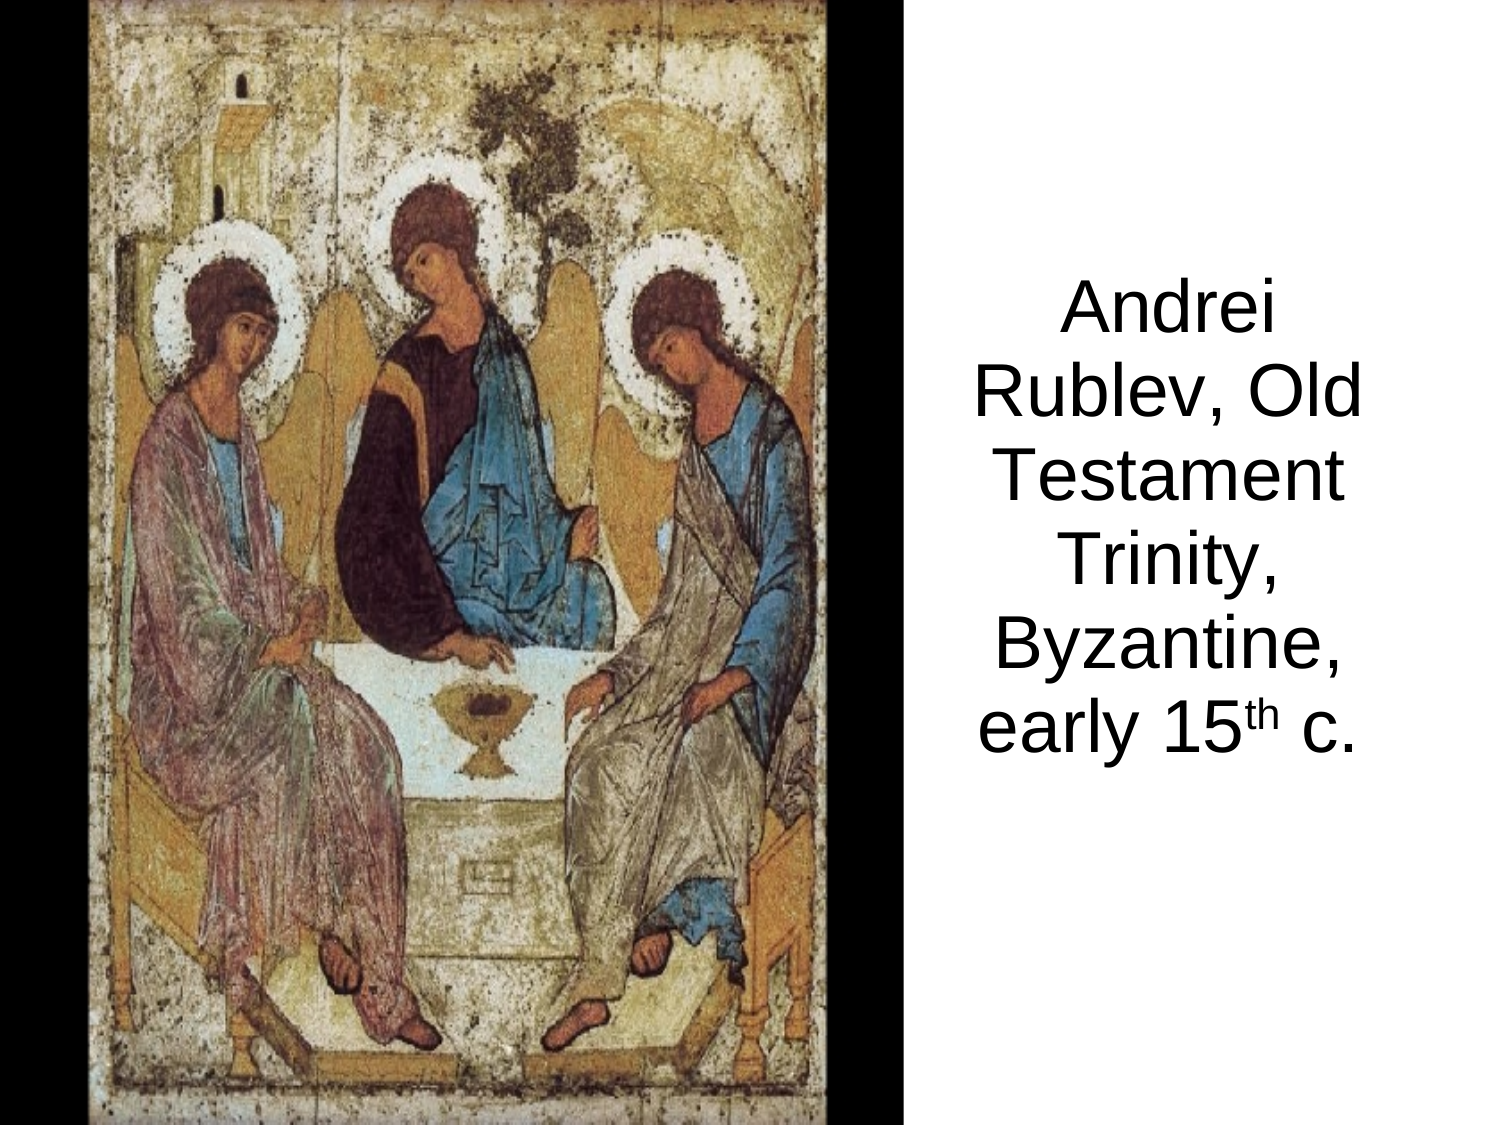

# Andrei Rublev, Old Testament Trinity, Byzantine, early 15th c.